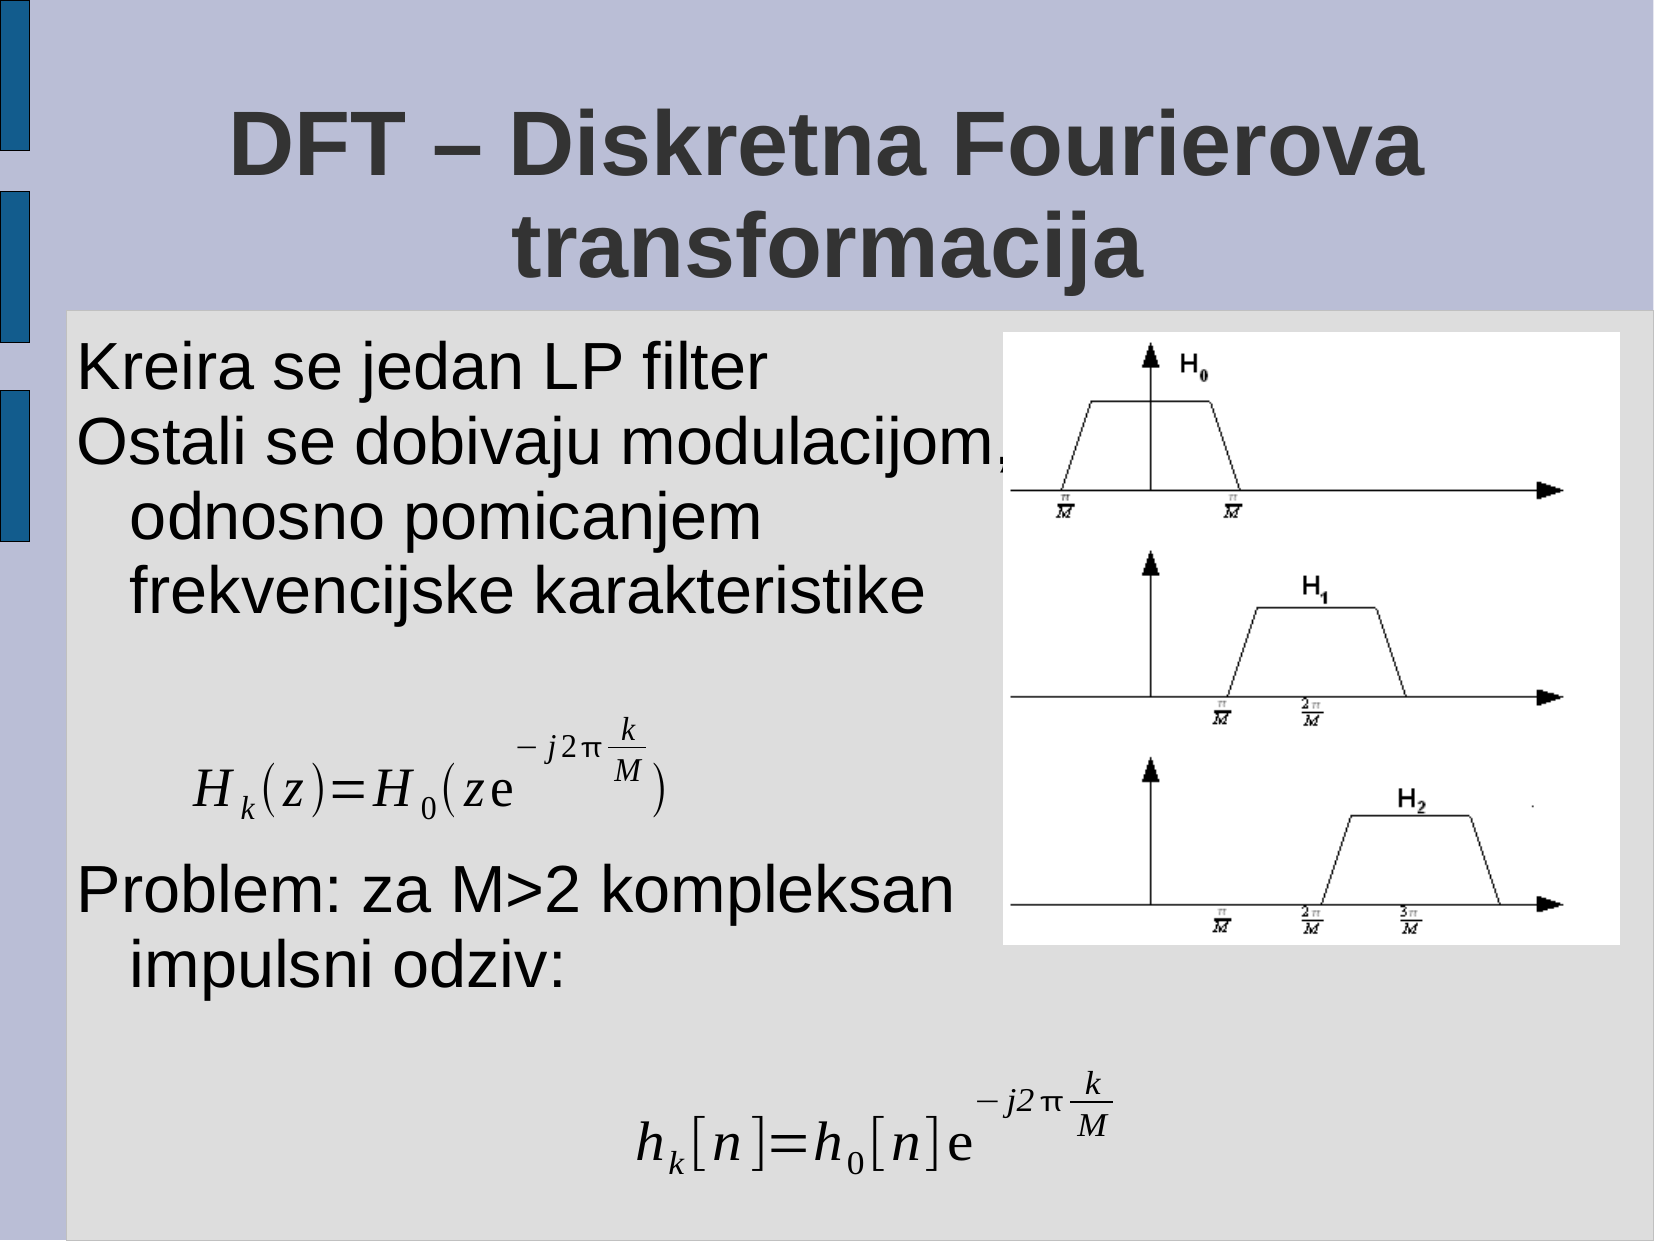

# DFT – Diskretna Fourierova transformacija
Kreira se jedan LP filter
Ostali se dobivaju modulacijom, odnosno pomicanjem frekvencijske karakteristike
Problem: za M>2 kompleksan impulsni odziv: